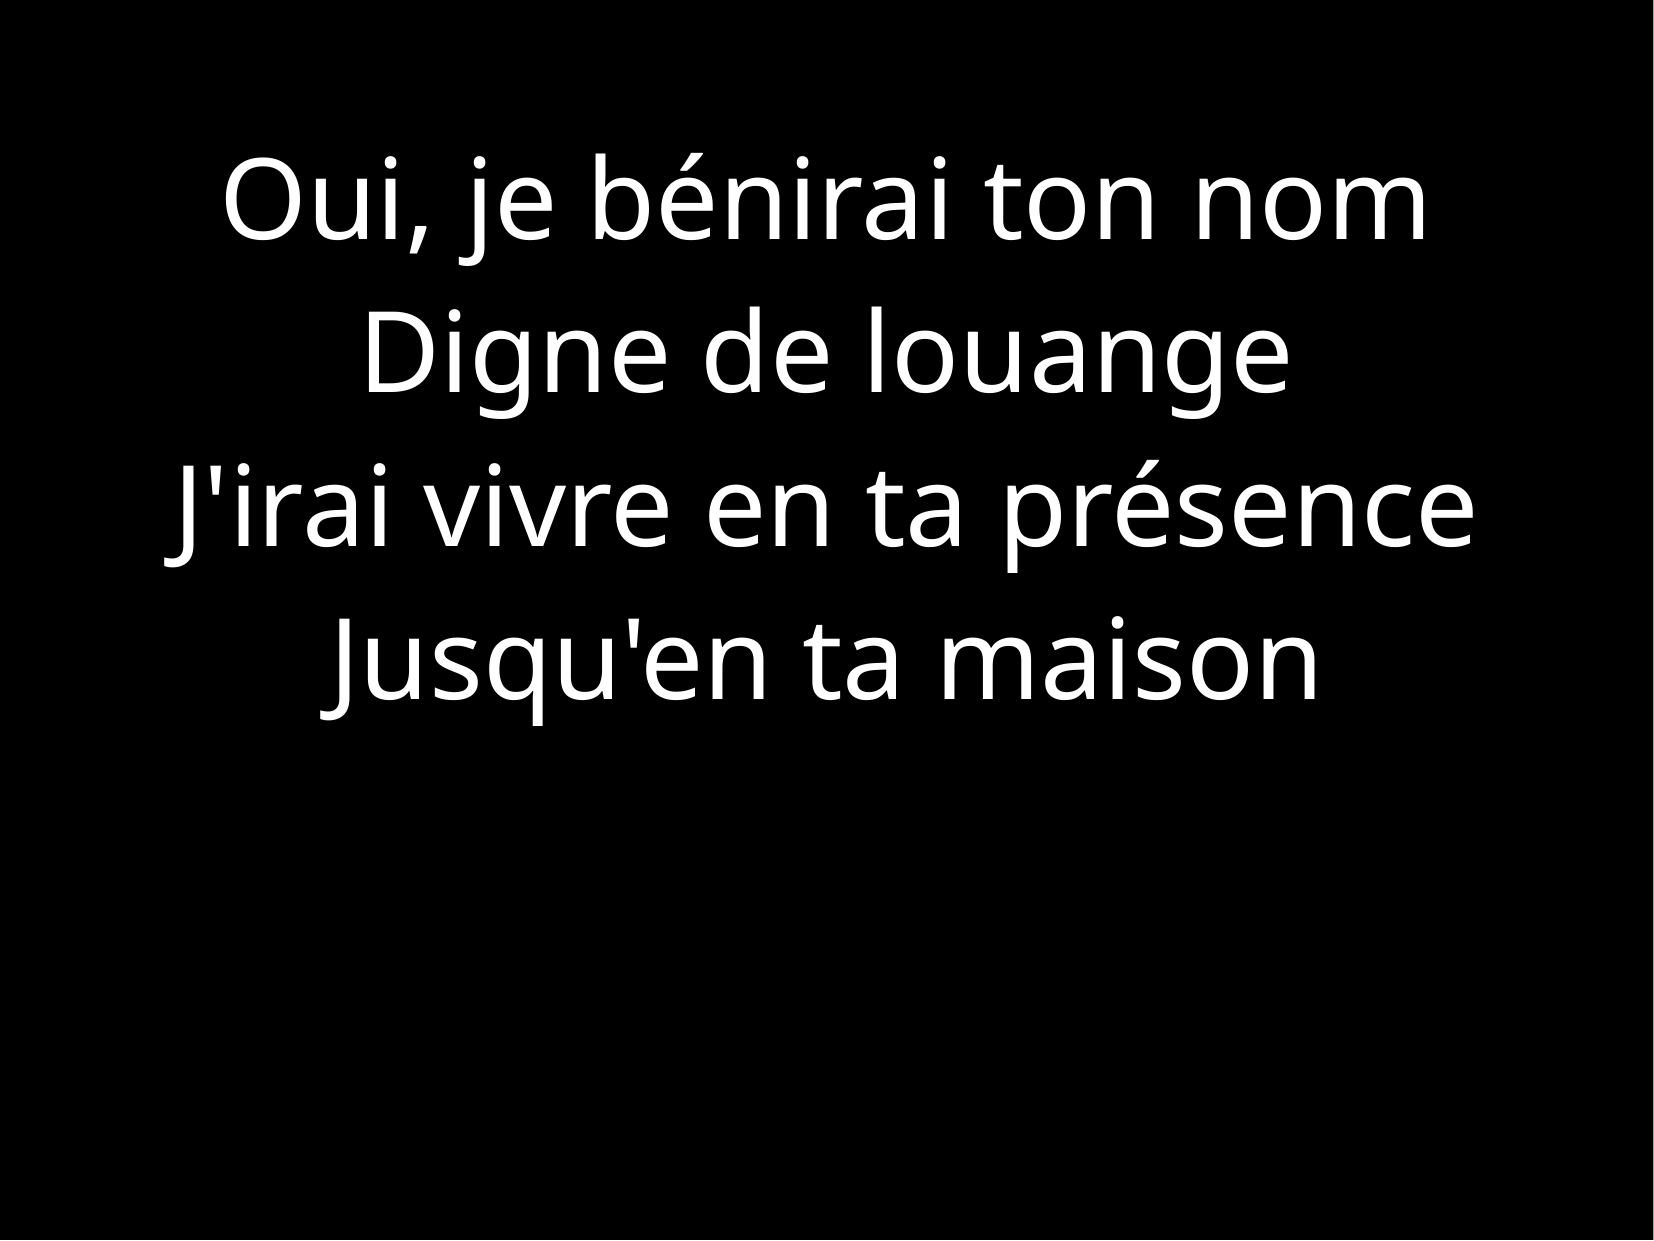

# Oui, je bénirai ton nom
Digne de louange
J'irai vivre en ta présence
Jusqu'en ta maison